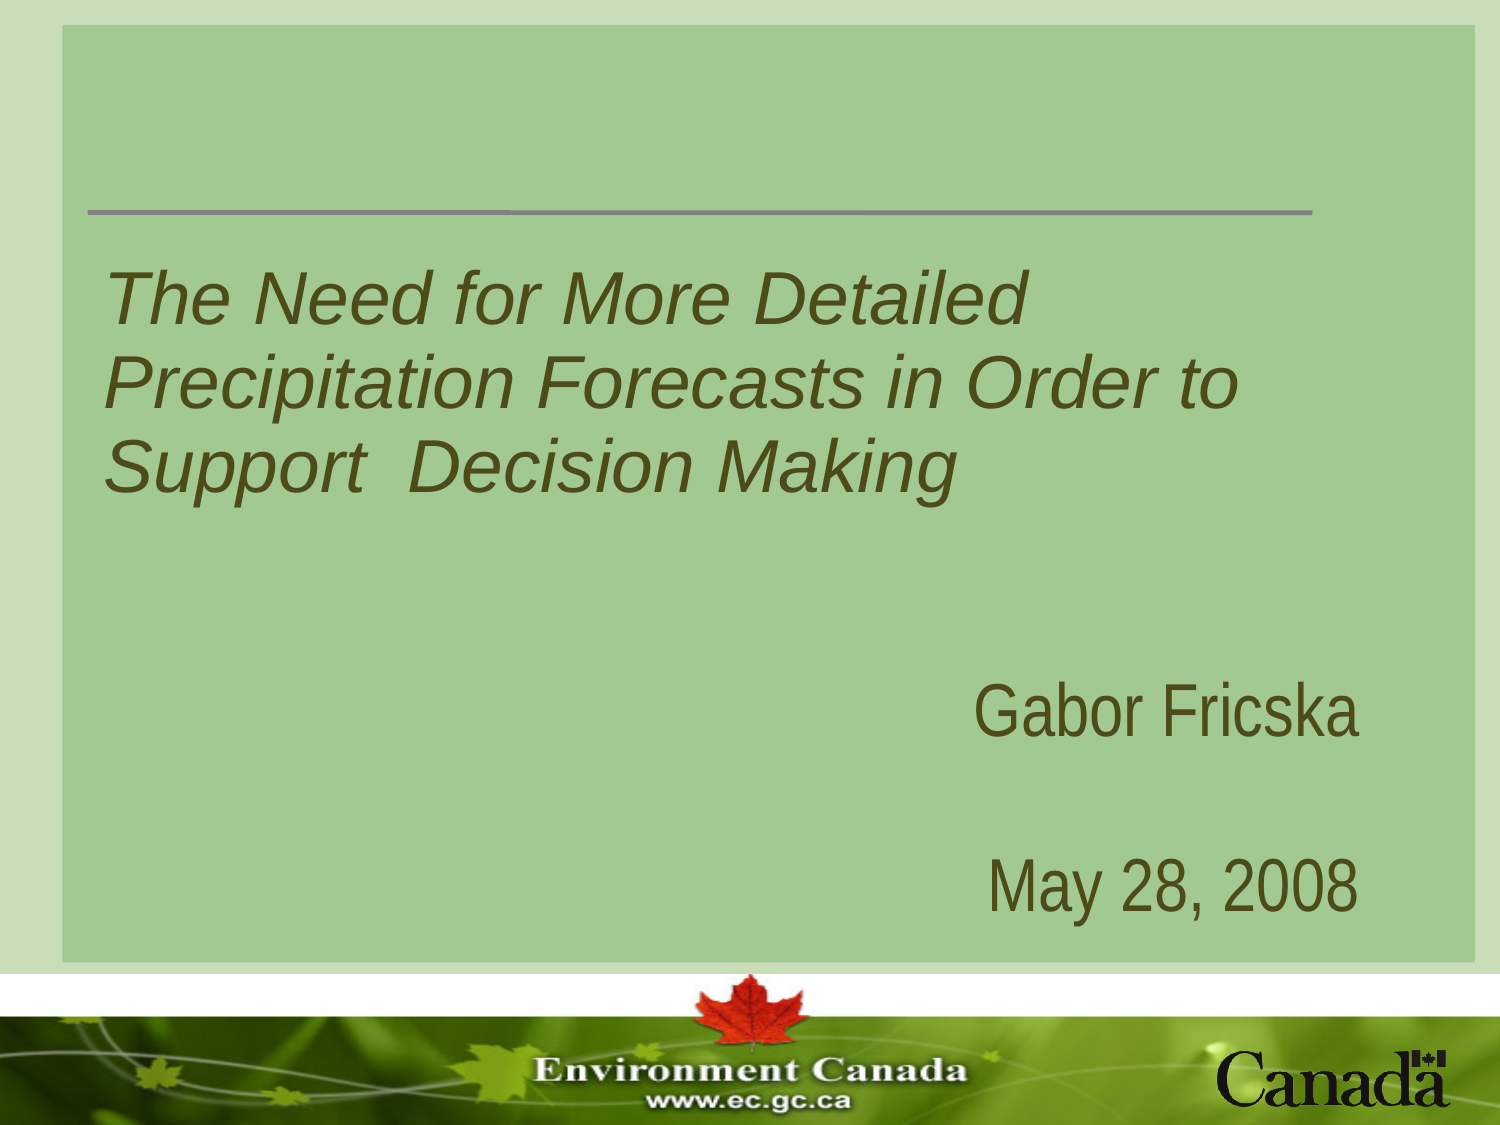

The Need for More Detailed Precipitation Forecasts in Order to Support Decision Making
Gabor Fricska
May 28, 2008